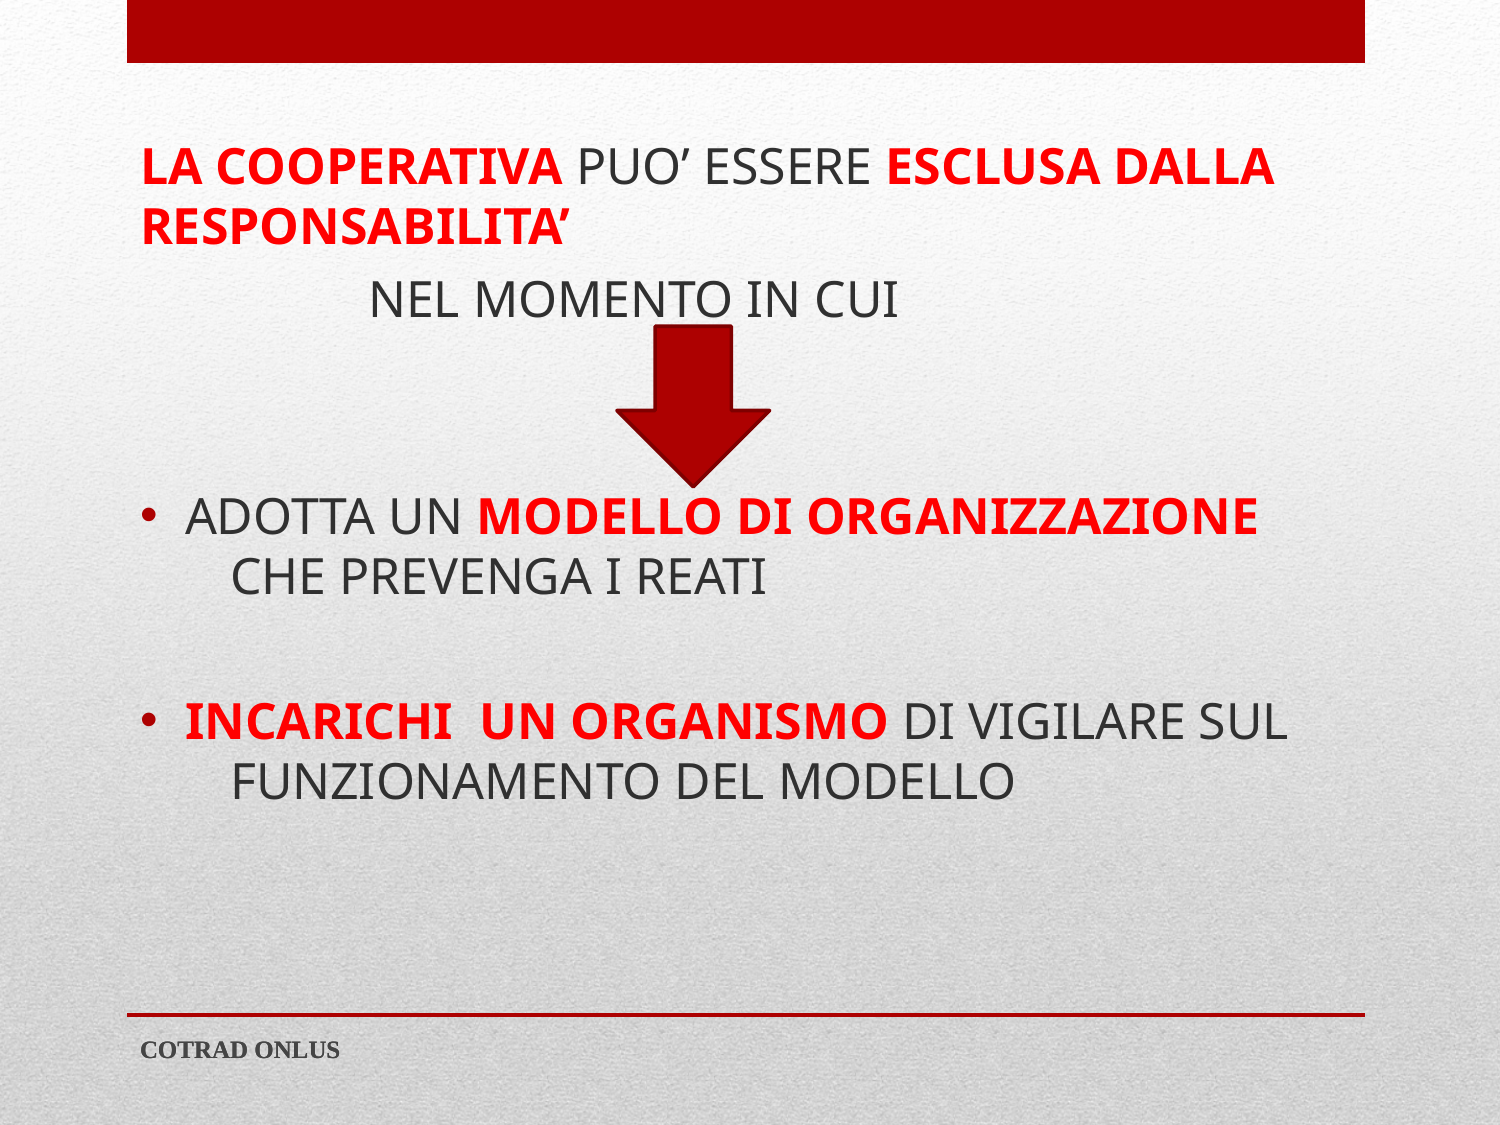

# LA COOPERATIVA PUO’ ESSERE ESCLUSA DALLA RESPONSABILITA’
		 NEL MOMENTO IN CUI
ADOTTA UN MODELLO DI ORGANIZZAZIONE CHE PREVENGA I REATI
INCARICHI UN ORGANISMO DI VIGILARE SUL FUNZIONAMENTO DEL MODELLO
COTRAD ONLUS
COTRAD ONLUS